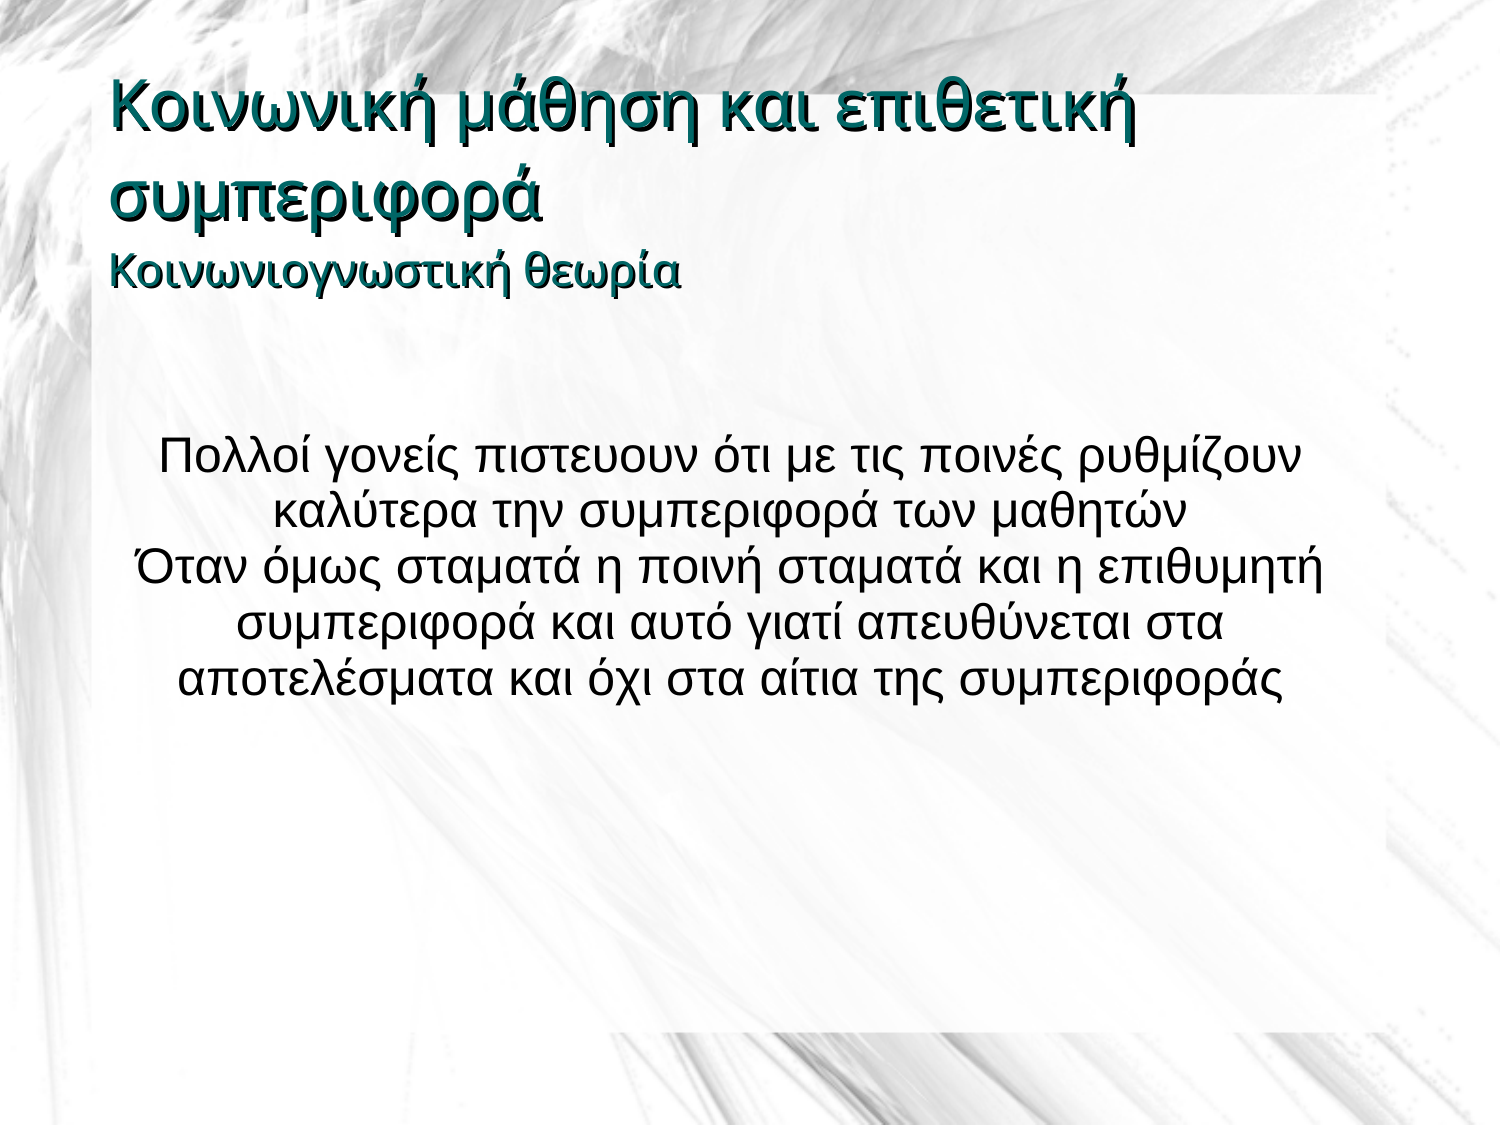

# Κοινωνική μάθηση και επιθετική συμπεριφορά Κοινωνιογνωστική θεωρία
Πολλοί γονείς πιστευουν ότι με τις ποινές ρυθμίζουν καλύτερα την συμπεριφορά των μαθητών
Όταν όμως σταματά η ποινή σταματά και η επιθυμητή συμπεριφορά και αυτό γιατί απευθύνεται στα αποτελέσματα και όχι στα αίτια της συμπεριφοράς